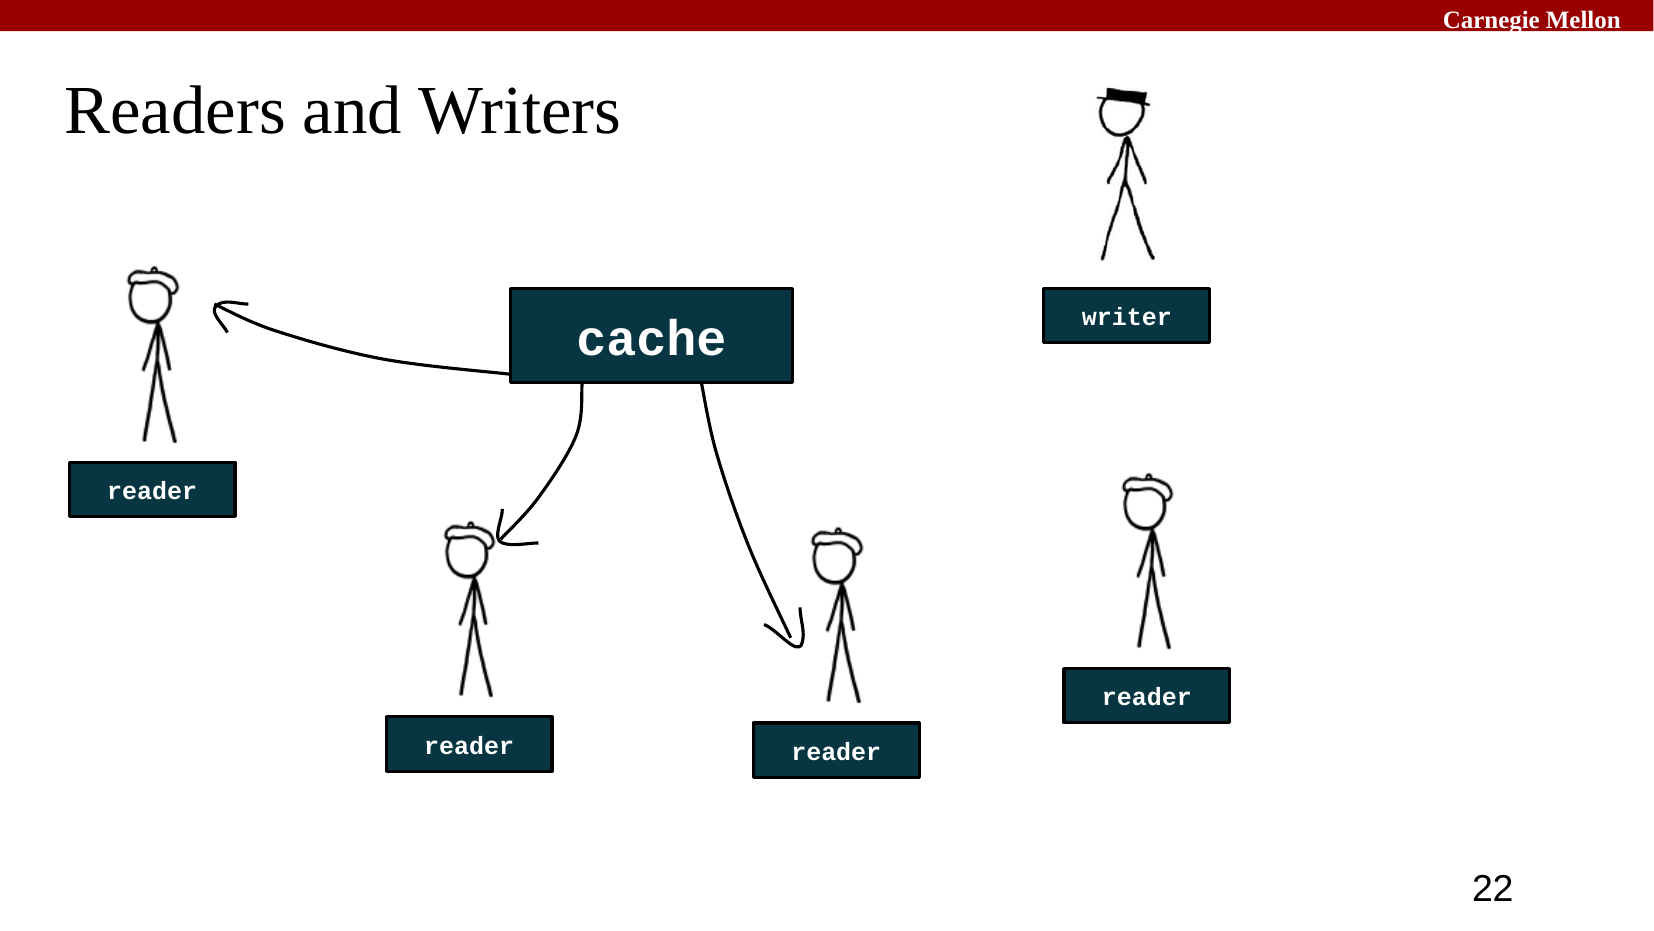

# Readers and Writers
cache
writer
reader
reader
reader
reader
Diagram by